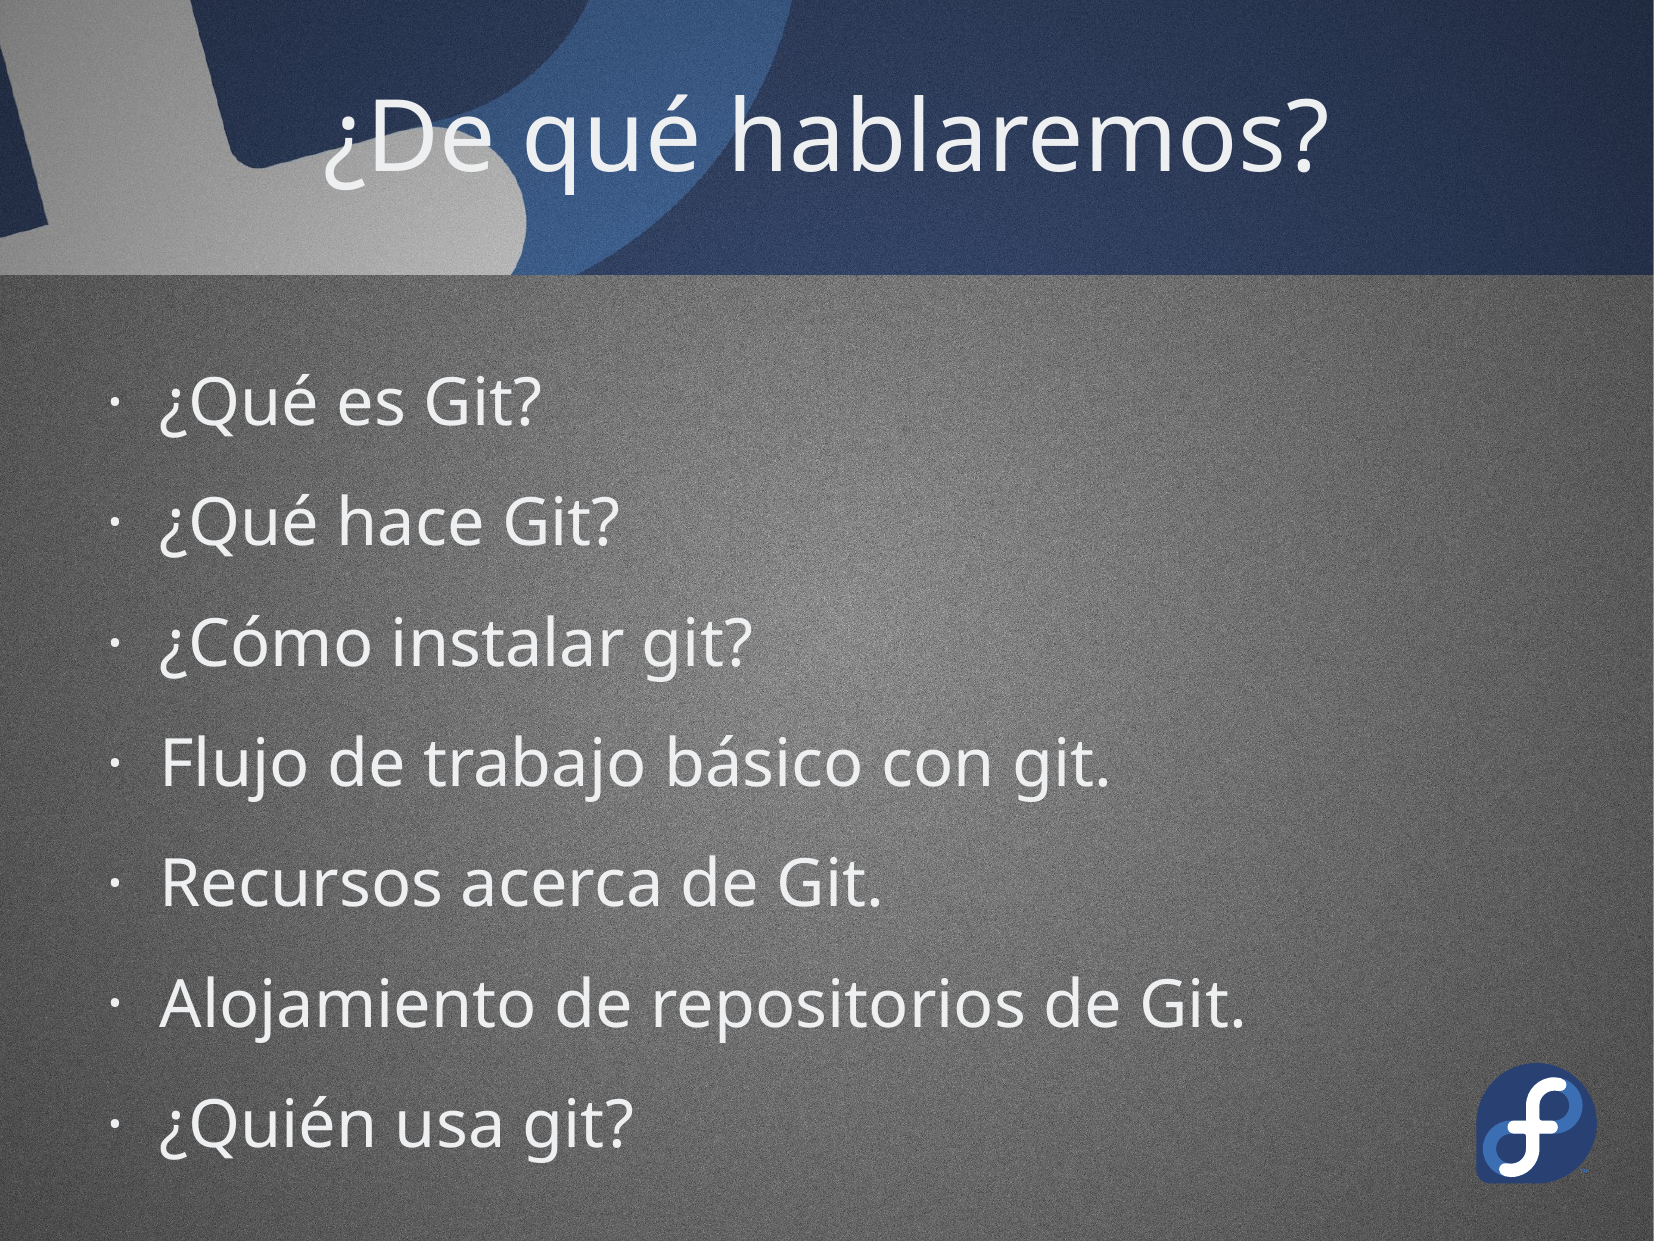

# ¿De qué hablaremos?
¿Qué es Git?
¿Qué hace Git?
¿Cómo instalar git?
Flujo de trabajo básico con git.
Recursos acerca de Git.
Alojamiento de repositorios de Git.
¿Quién usa git?